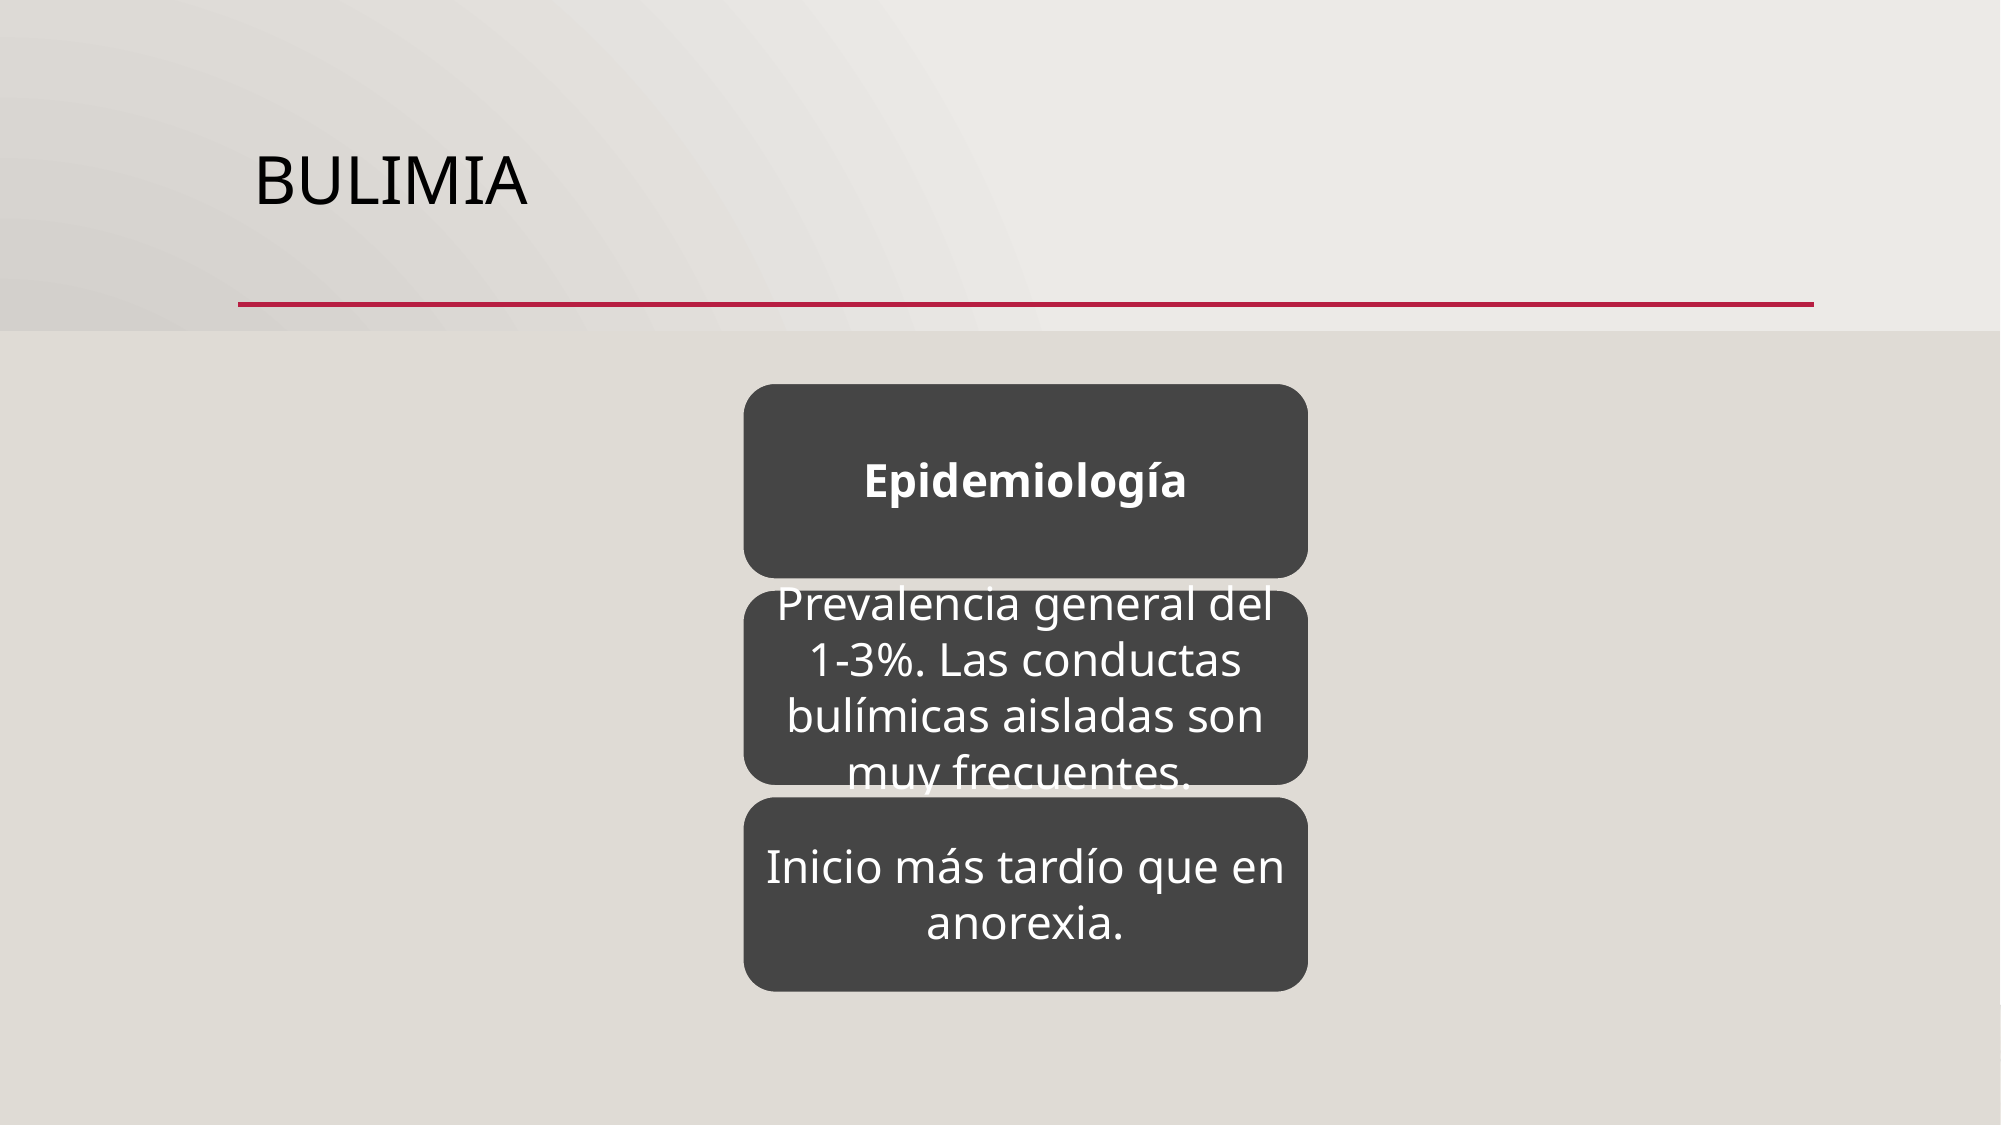

# BULIMIA
Epidemiología
Prevalencia general del 1-3%. Las conductas bulímicas aisladas son muy frecuentes.
Inicio más tardío que en anorexia.